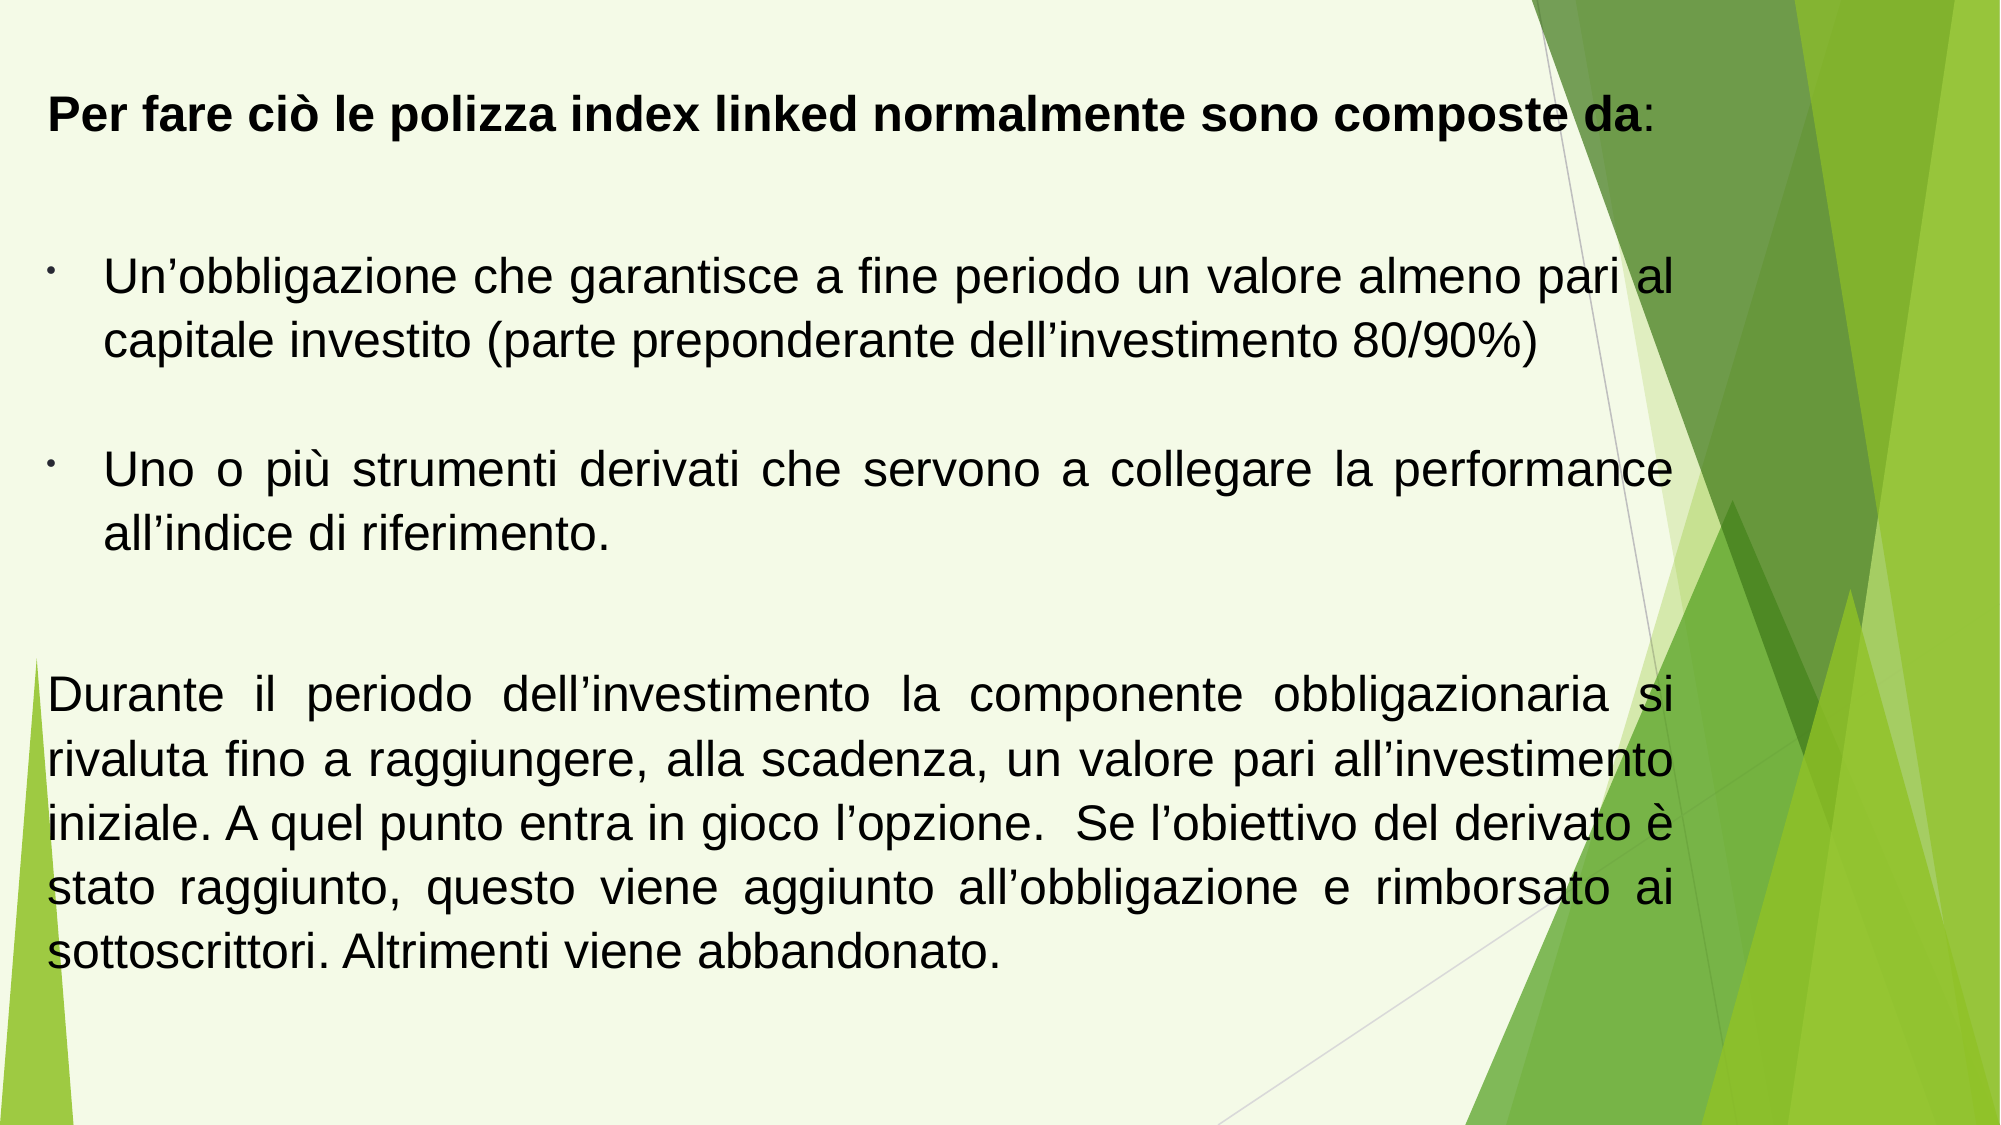

Per fare ciò le polizza index linked normalmente sono composte da:
Un’obbligazione che garantisce a fine periodo un valore almeno pari al capitale investito (parte preponderante dell’investimento 80/90%)
Uno o più strumenti derivati che servono a collegare la performance all’indice di riferimento.
Durante il periodo dell’investimento la componente obbligazionaria si rivaluta fino a raggiungere, alla scadenza, un valore pari all’investimento iniziale. A quel punto entra in gioco l’opzione. Se l’obiettivo del derivato è stato raggiunto, questo viene aggiunto all’obbligazione e rimborsato ai sottoscrittori. Altrimenti viene abbandonato.